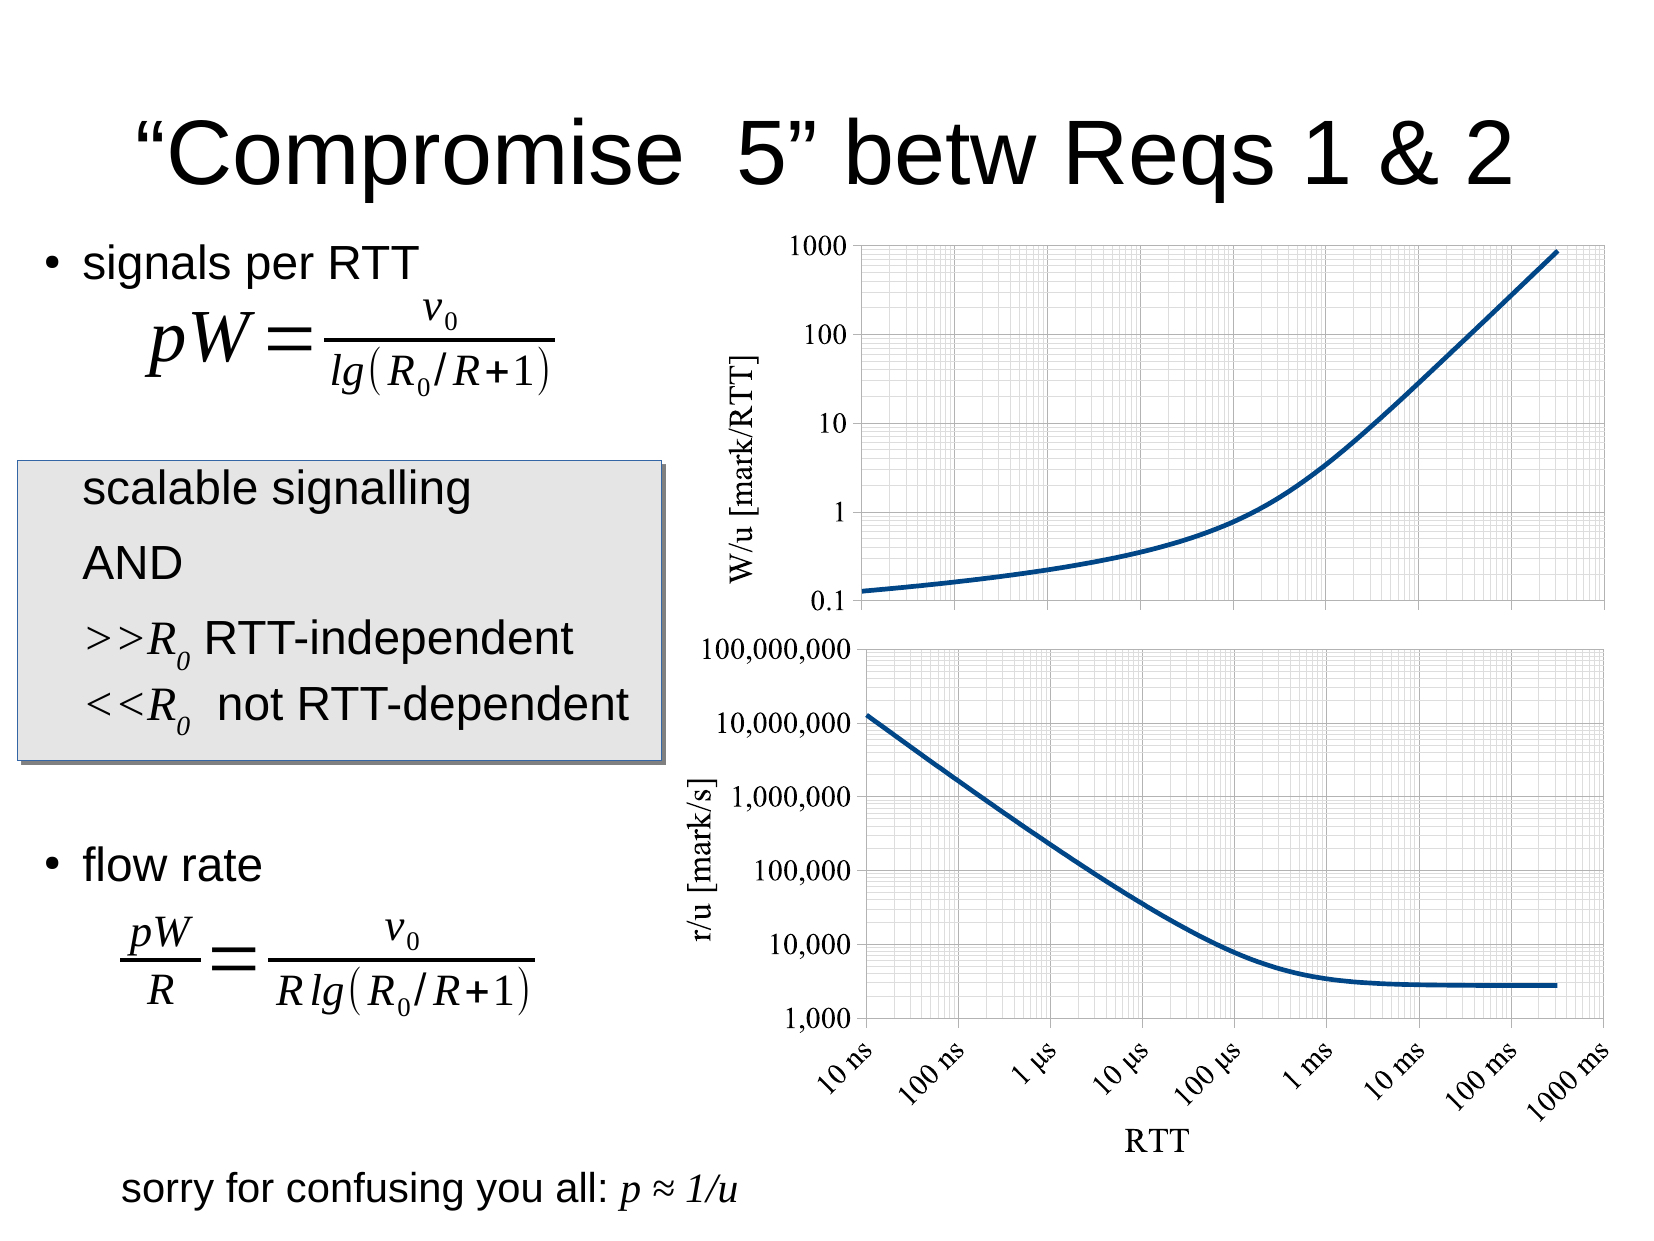

# “Compromise 5” betw Reqs 1 & 2
signals per RTT
scalable signalling
AND
>>R0 RTT-independent
<<R0 not RTT-dependent
flow rate
sorry for confusing you all: p ≈ 1/u